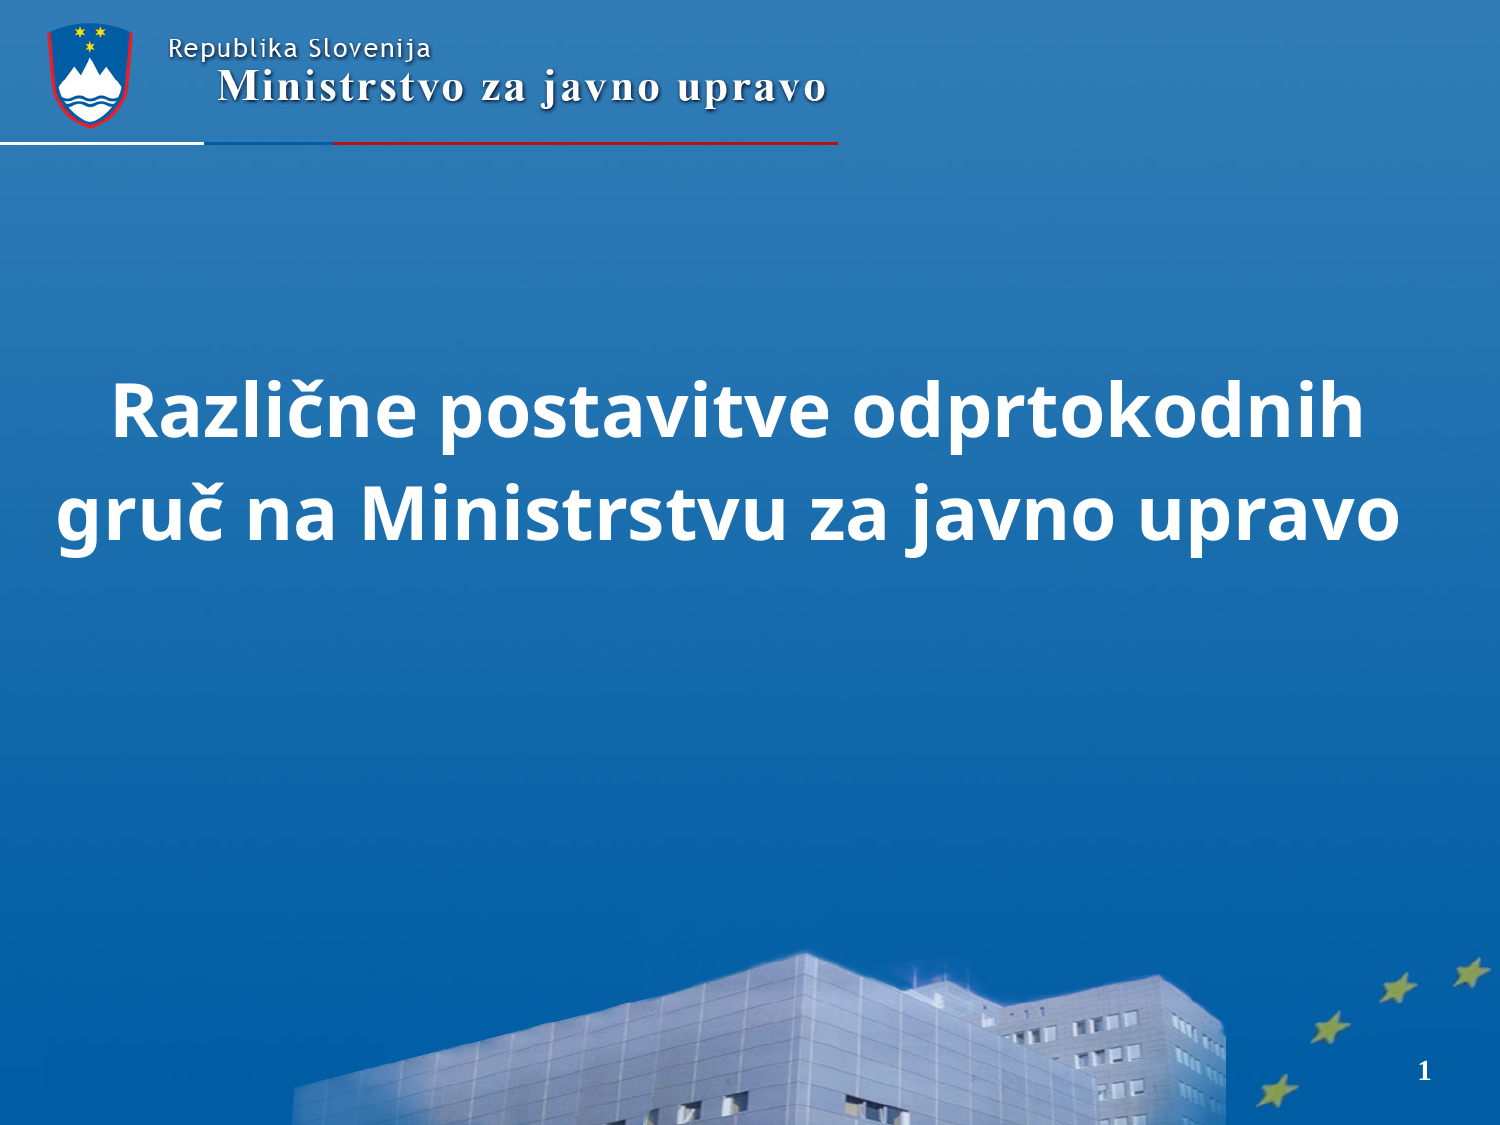

# Različne postavitve odprtokodnih gruč na Ministrstvu za javno upravo
1